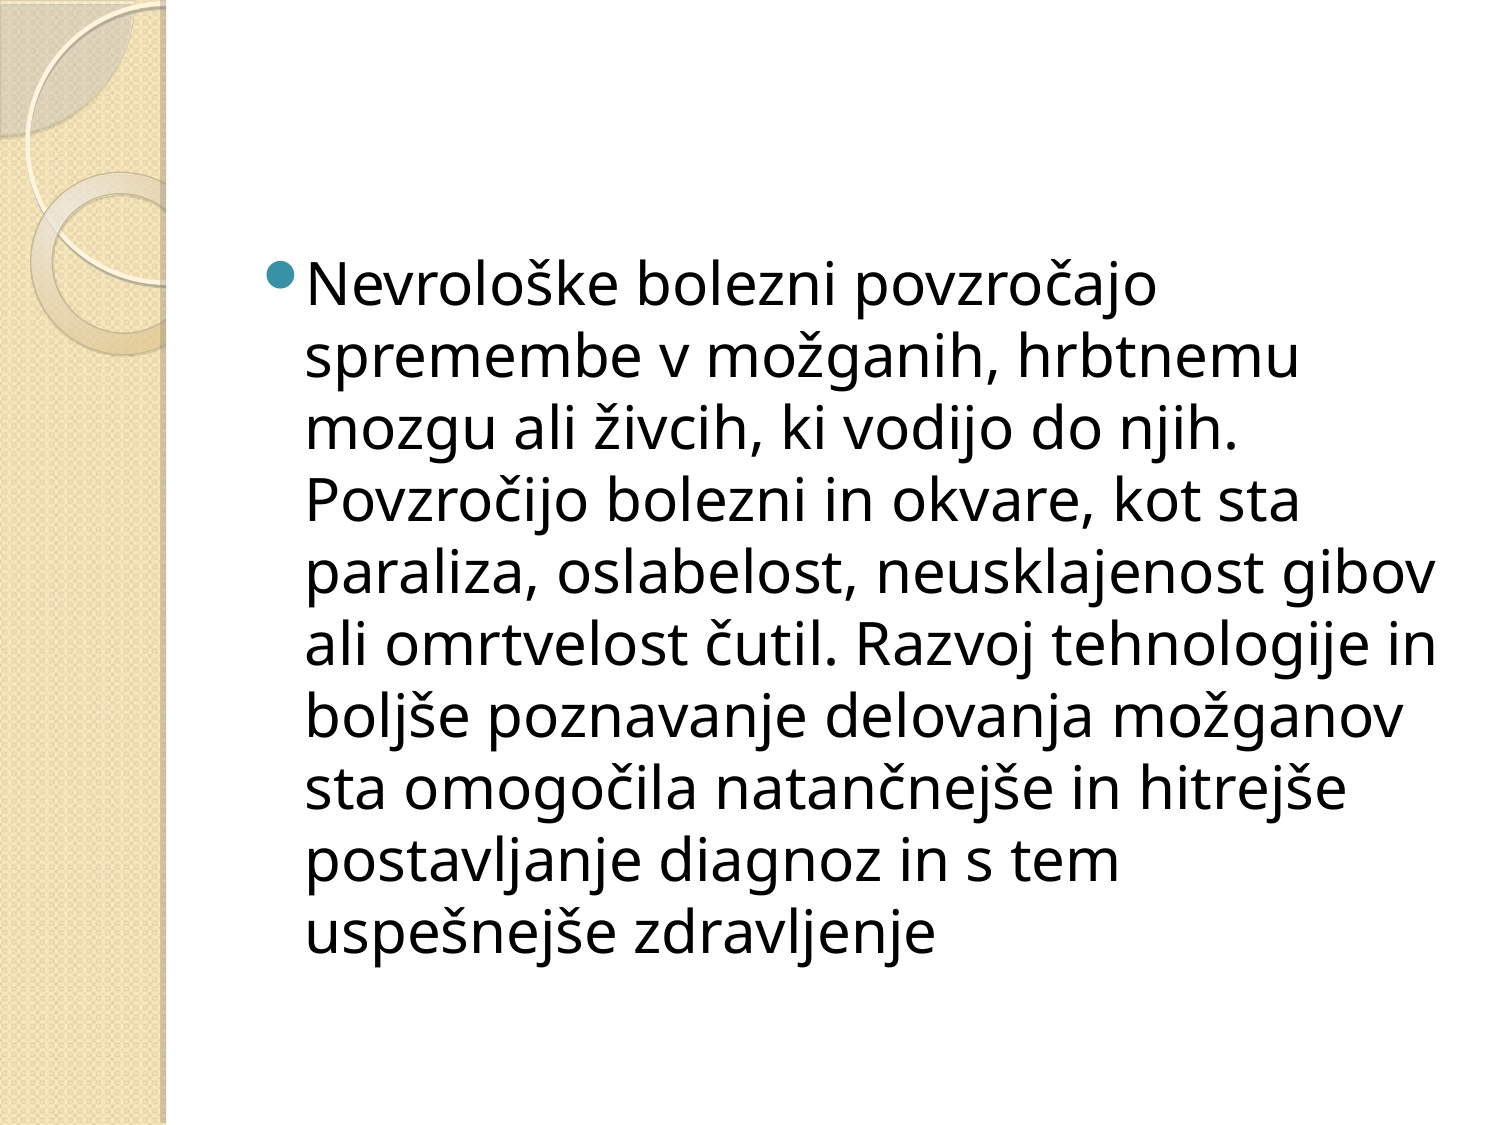

#
Nevrološke bolezni povzročajo spremembe v možganih, hrbtnemu mozgu ali živcih, ki vodijo do njih. Povzročijo bolezni in okvare, kot sta paraliza, oslabelost, neusklajenost gibov ali omrtvelost čutil. Razvoj tehnologije in boljše poznavanje delovanja možganov sta omogočila natančnejše in hitrejše postavljanje diagnoz in s tem uspešnejše zdravljenje